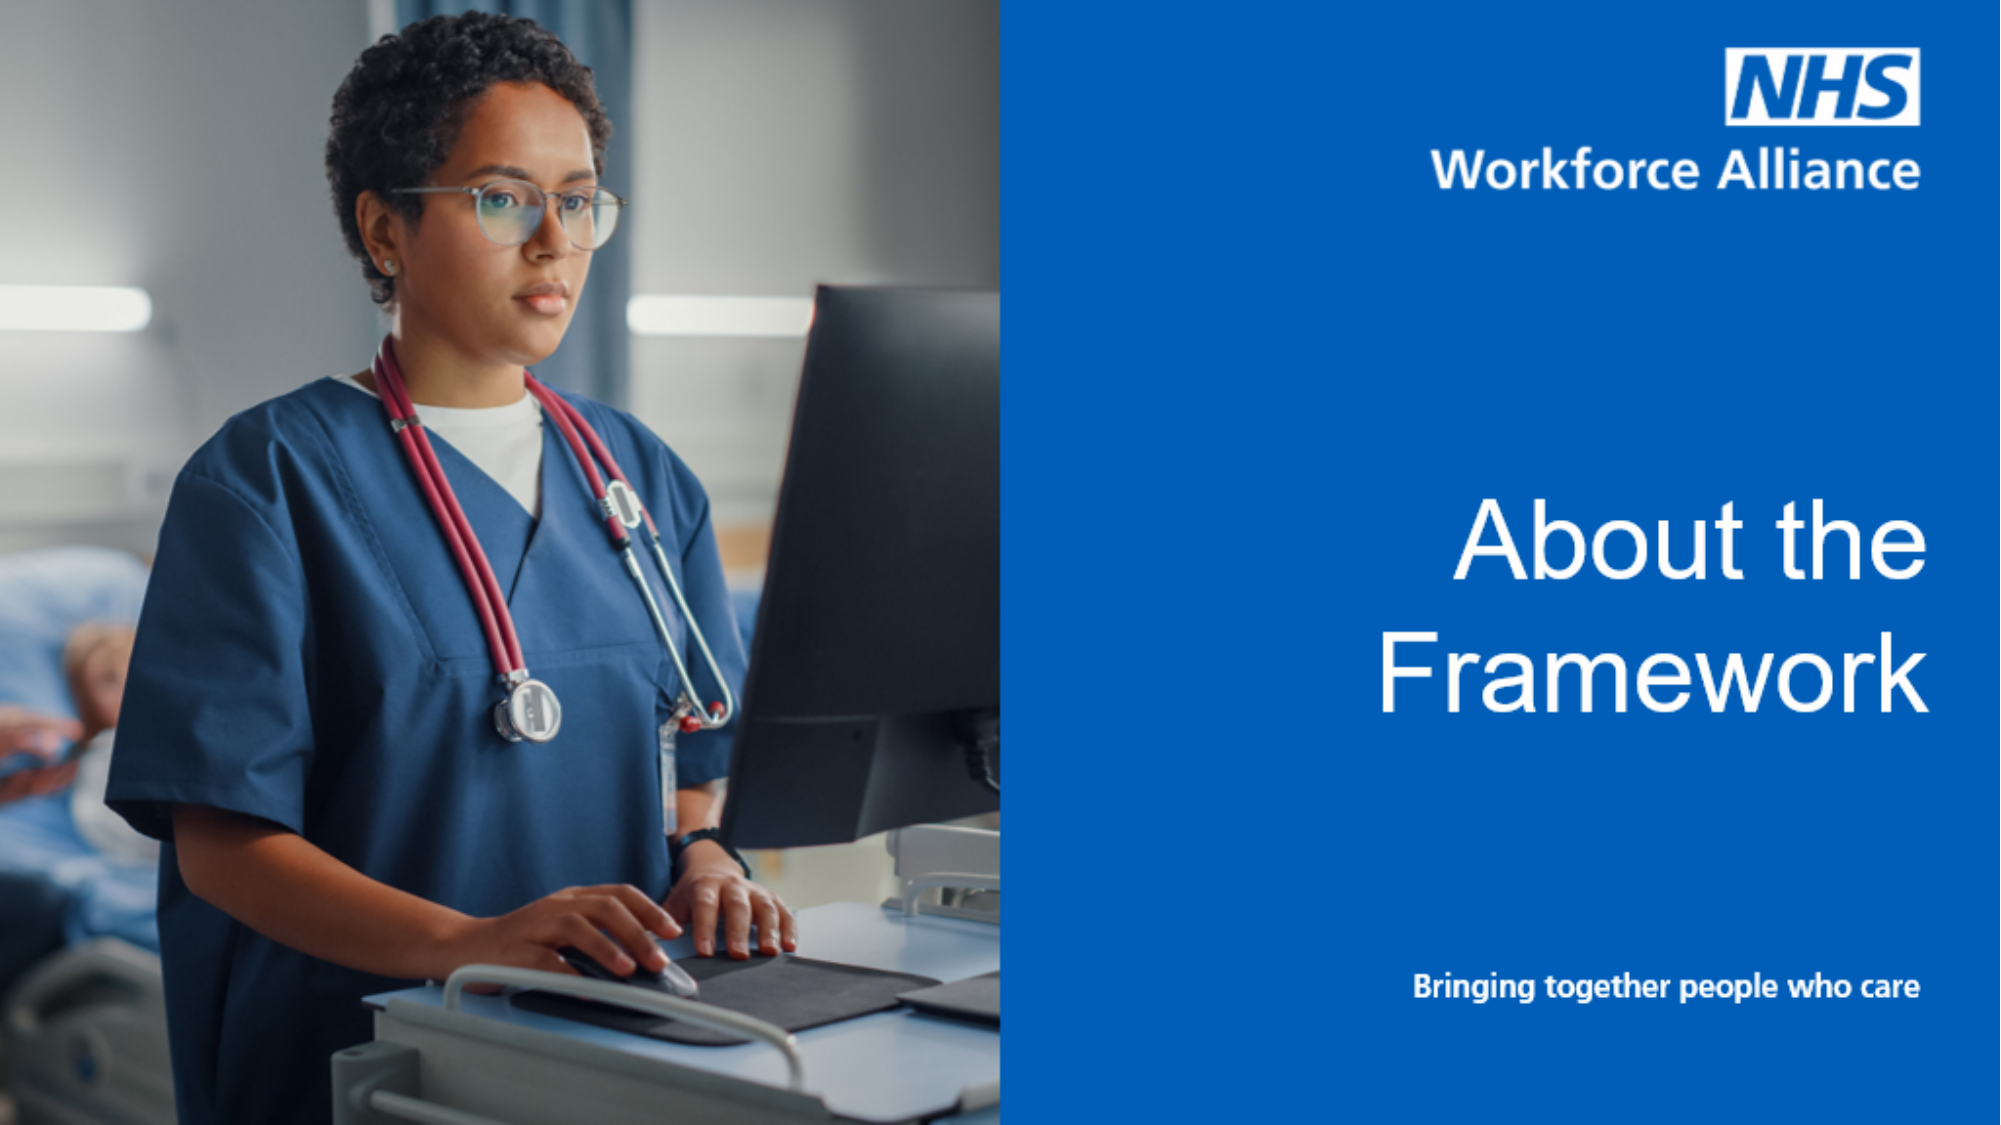

About the Framework
Bringing together people who care